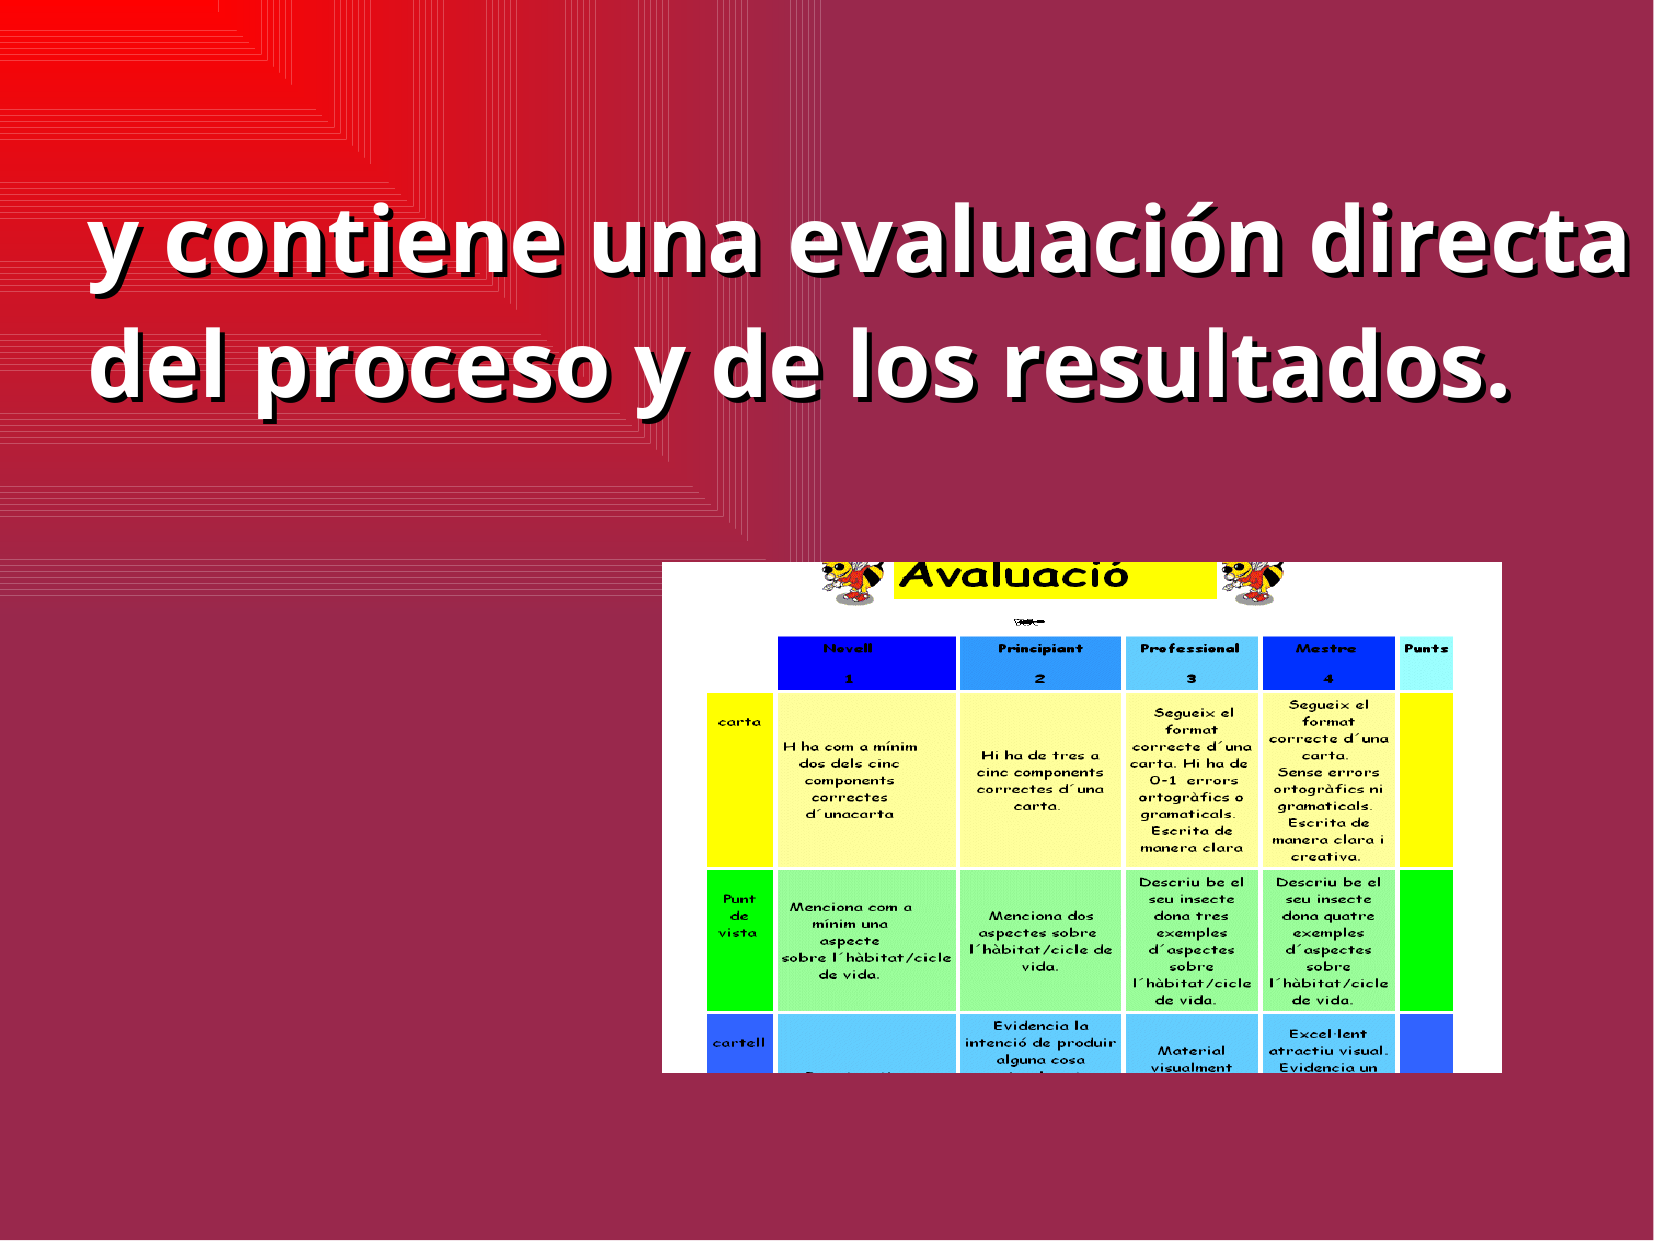

y contiene una evaluación directa del proceso y de los resultados.